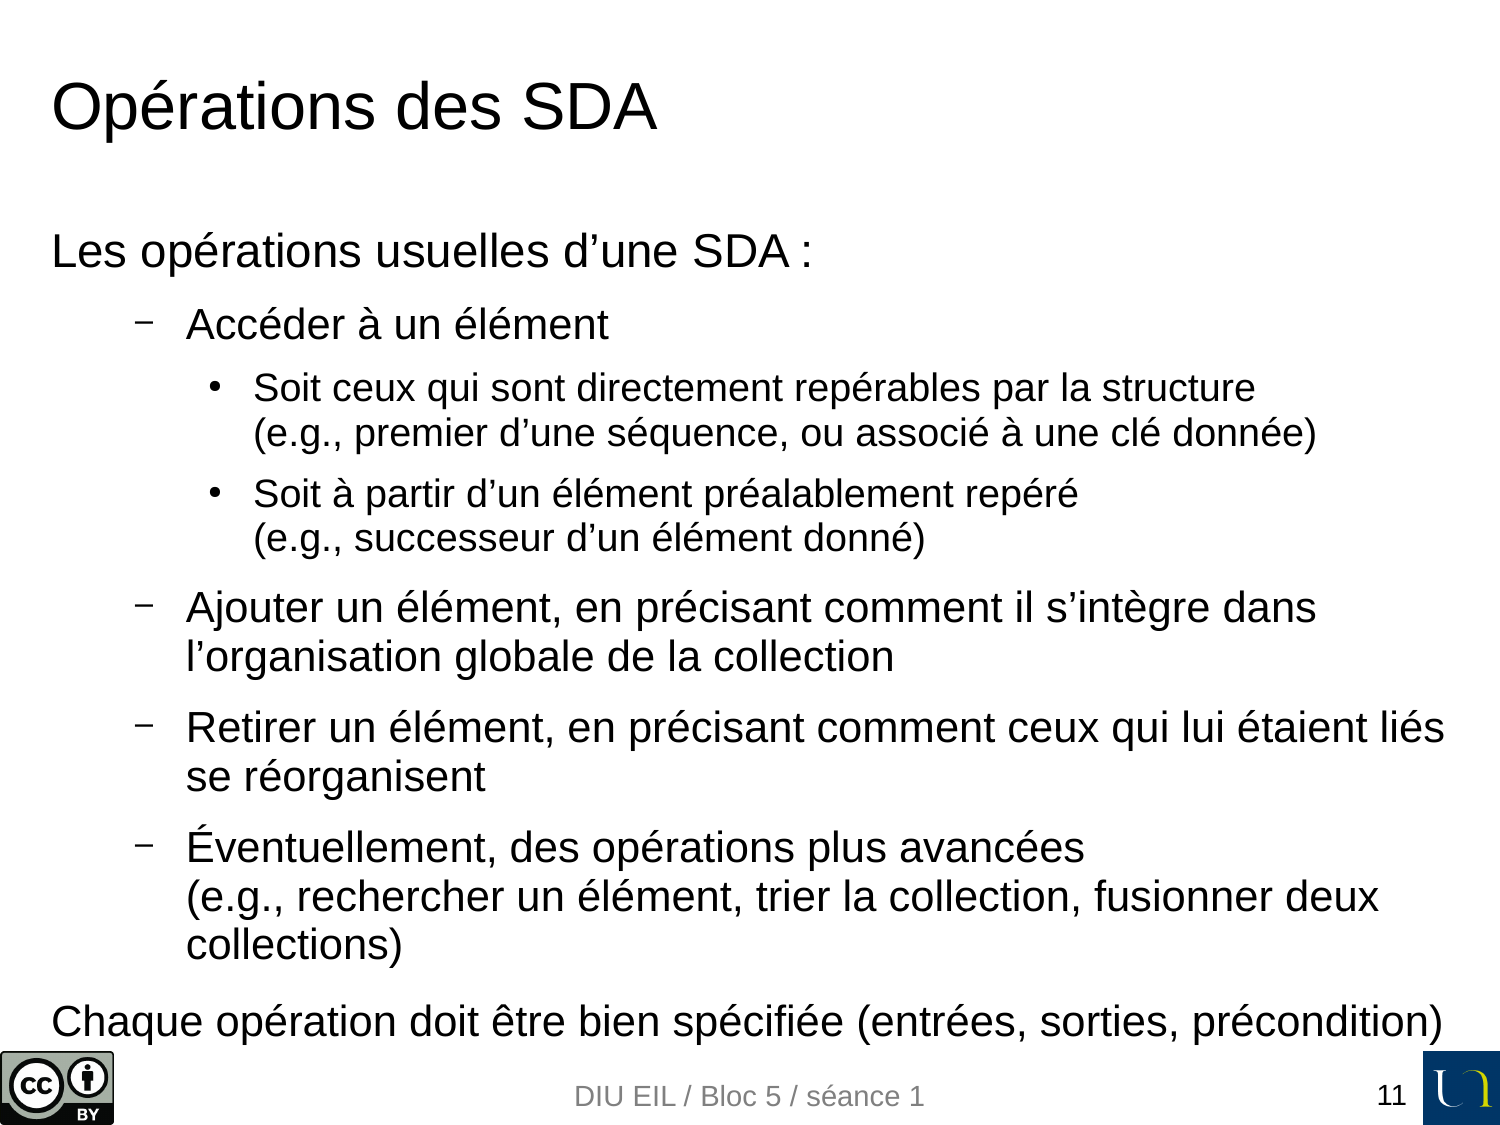

# Opérations des SDA
Les opérations usuelles d’une SDA :
Accéder à un élément
Soit ceux qui sont directement repérables par la structure
(e.g., premier d’une séquence, ou associé à une clé donnée)
Soit à partir d’un élément préalablement repéré
(e.g., successeur d’un élément donné)
Ajouter un élément, en précisant comment il s’intègre dans l’organisation globale de la collection
Retirer un élément, en précisant comment ceux qui lui étaient liés se réorganisent
Éventuellement, des opérations plus avancées
(e.g., rechercher un élément, trier la collection, fusionner deux collections)
Chaque opération doit être bien spécifiée (entrées, sorties, précondition)
11